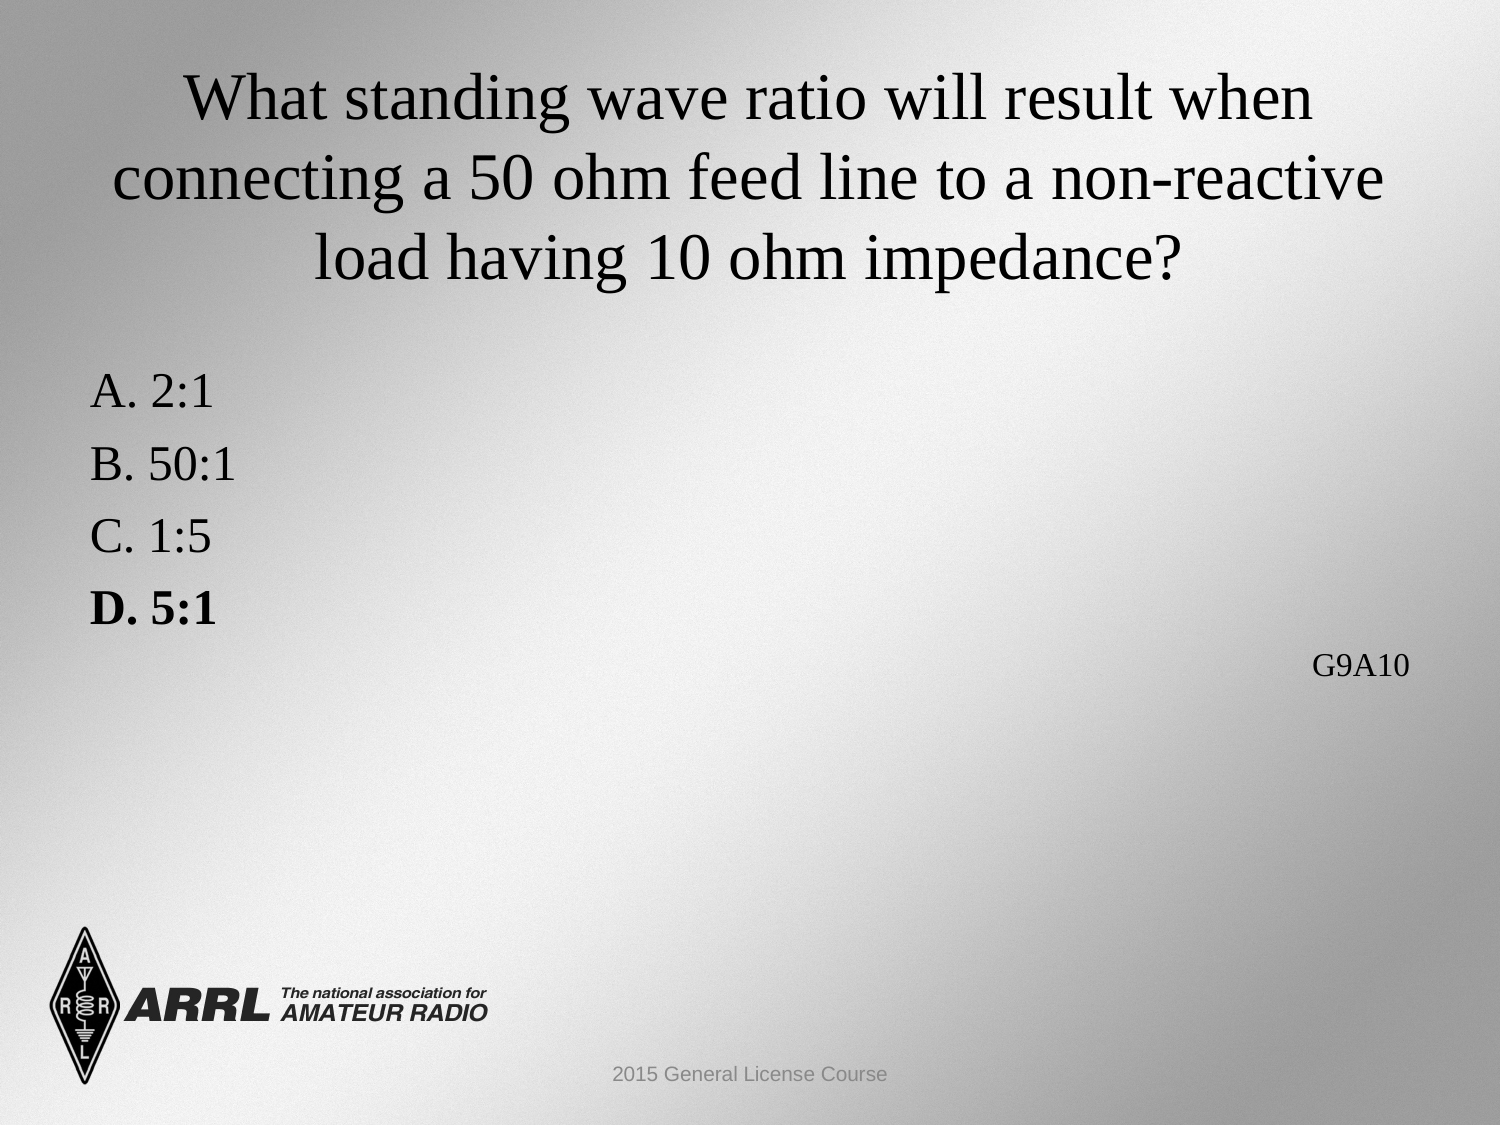

# What standing wave ratio will result when connecting a 50 ohm feed line to a non-reactive load having 10 ohm impedance?
A. 2:1
B. 50:1
C. 1:5
D. 5:1
 G9A10
2015 General License Course